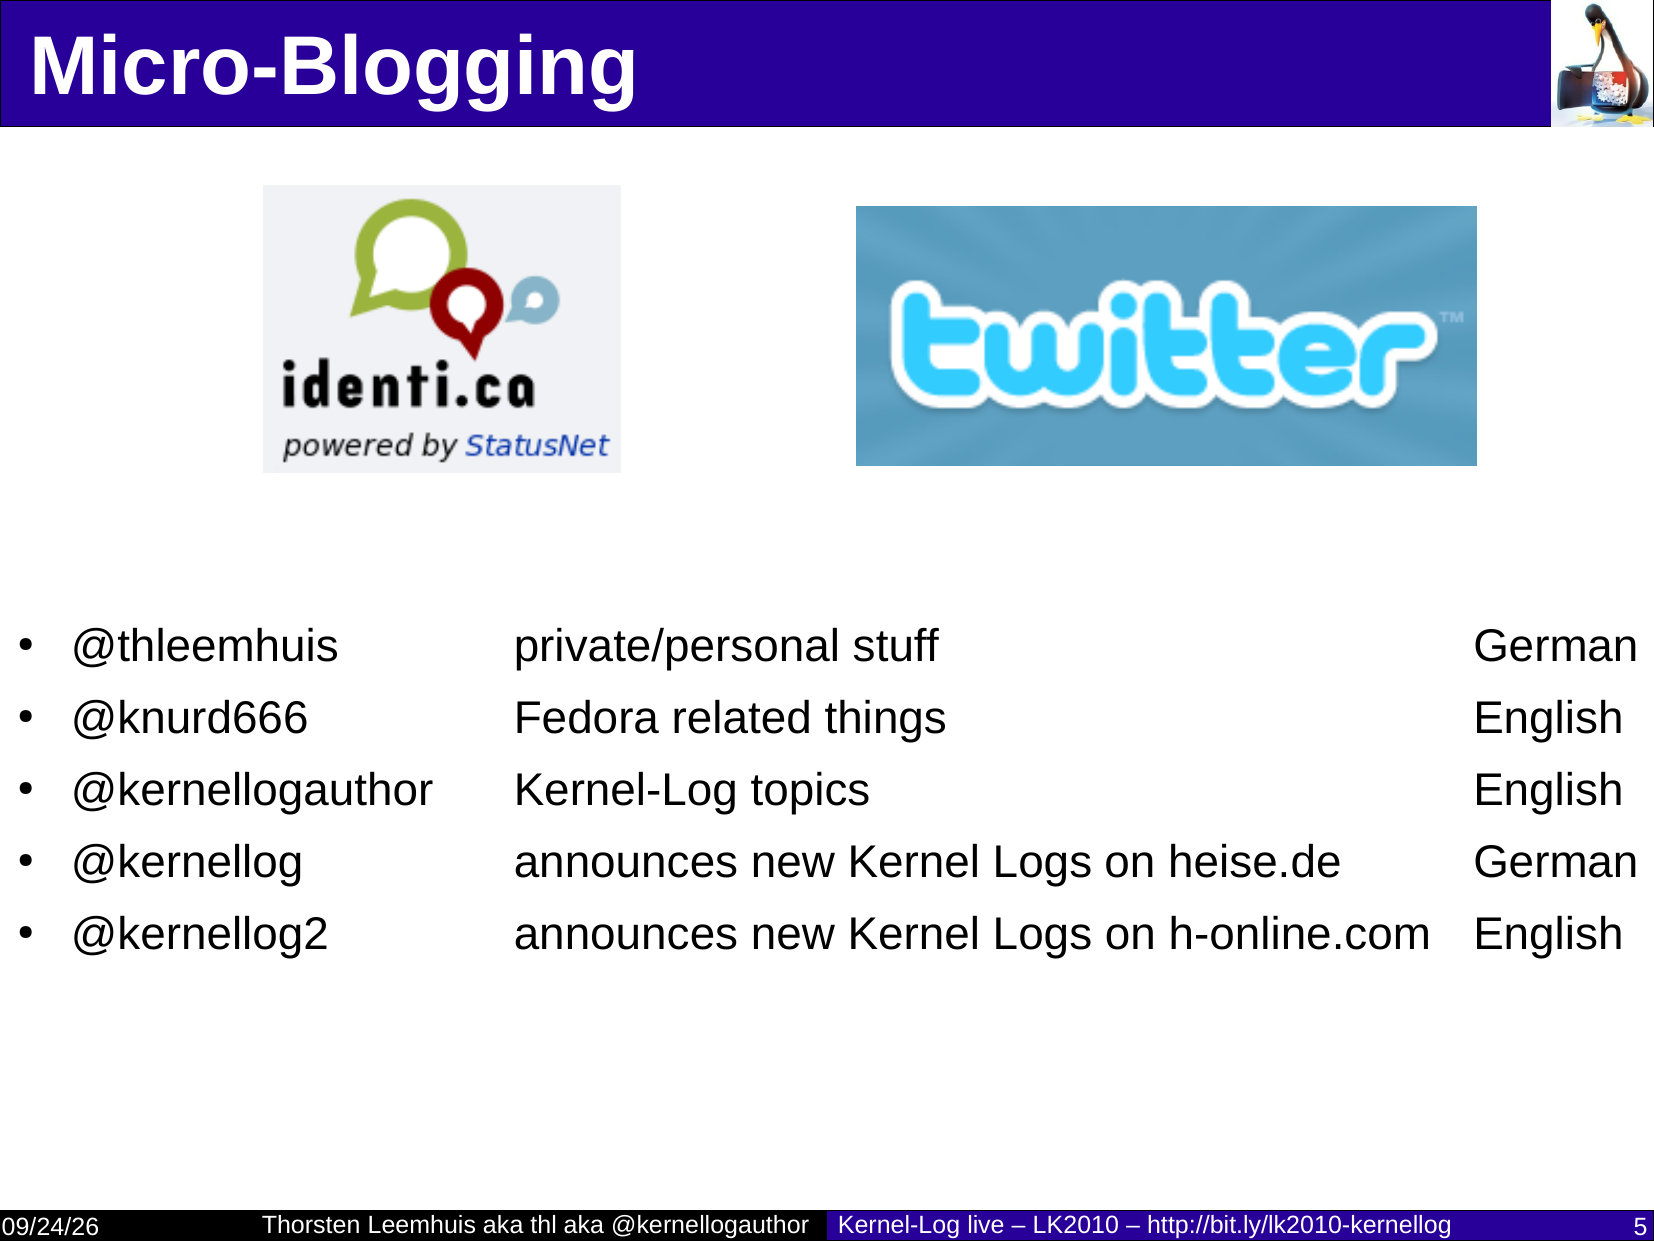

# Micro-Blogging
@thleemhuis			private/personal stuff								German
@knurd666			Fedora related things								English
@kernellogauthor 	Kernel-Log topics									English
@kernellog			announces new Kernel Logs	on heise.de		German
@kernellog2			announces new Kernel Logs on h-online.com	English
5